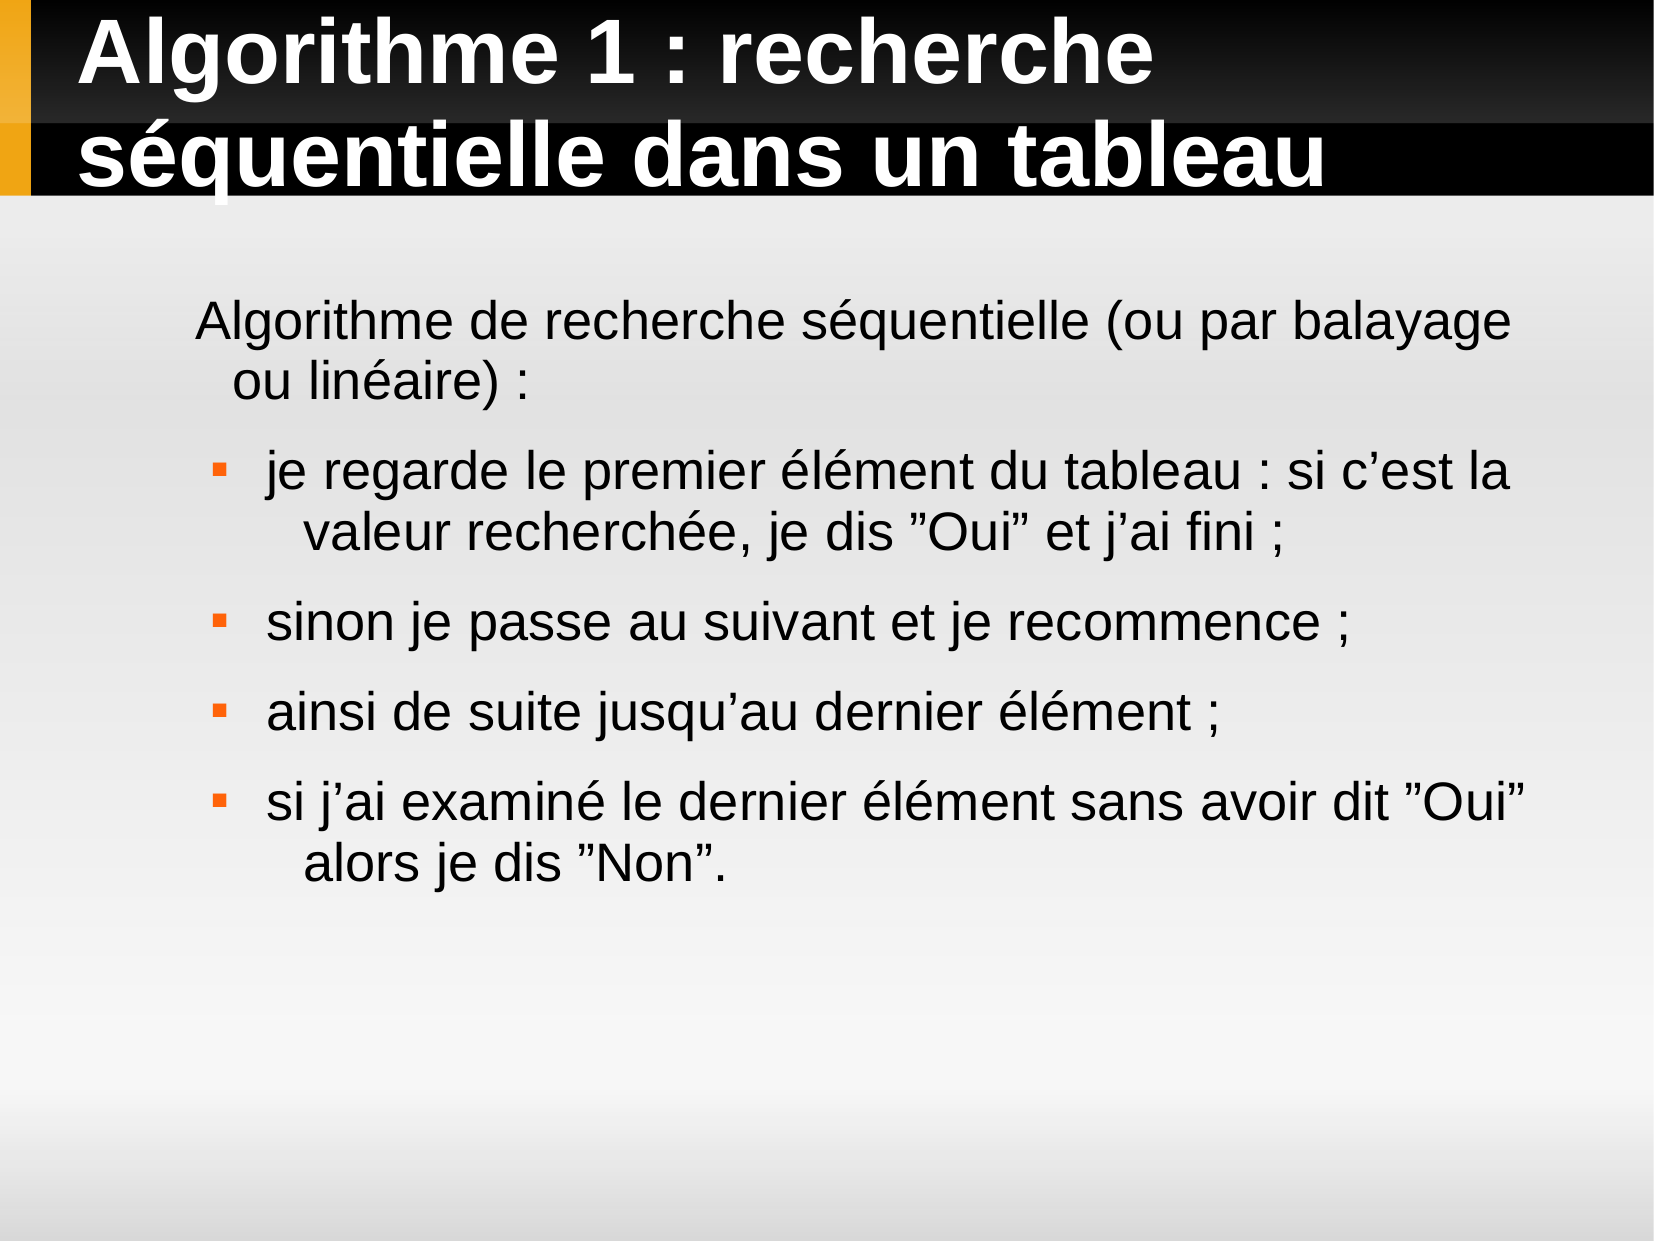

# Algorithme 1 : recherche séquentielle dans un tableau
Algorithme de recherche séquentielle (ou par balayage ou linéaire) :
je regarde le premier élément du tableau : si c’est la valeur recherchée, je dis ”Oui” et j’ai fini ;
sinon je passe au suivant et je recommence ;
ainsi de suite jusqu’au dernier élément ;
si j’ai examiné le dernier élément sans avoir dit ”Oui” alors je dis ”Non”.